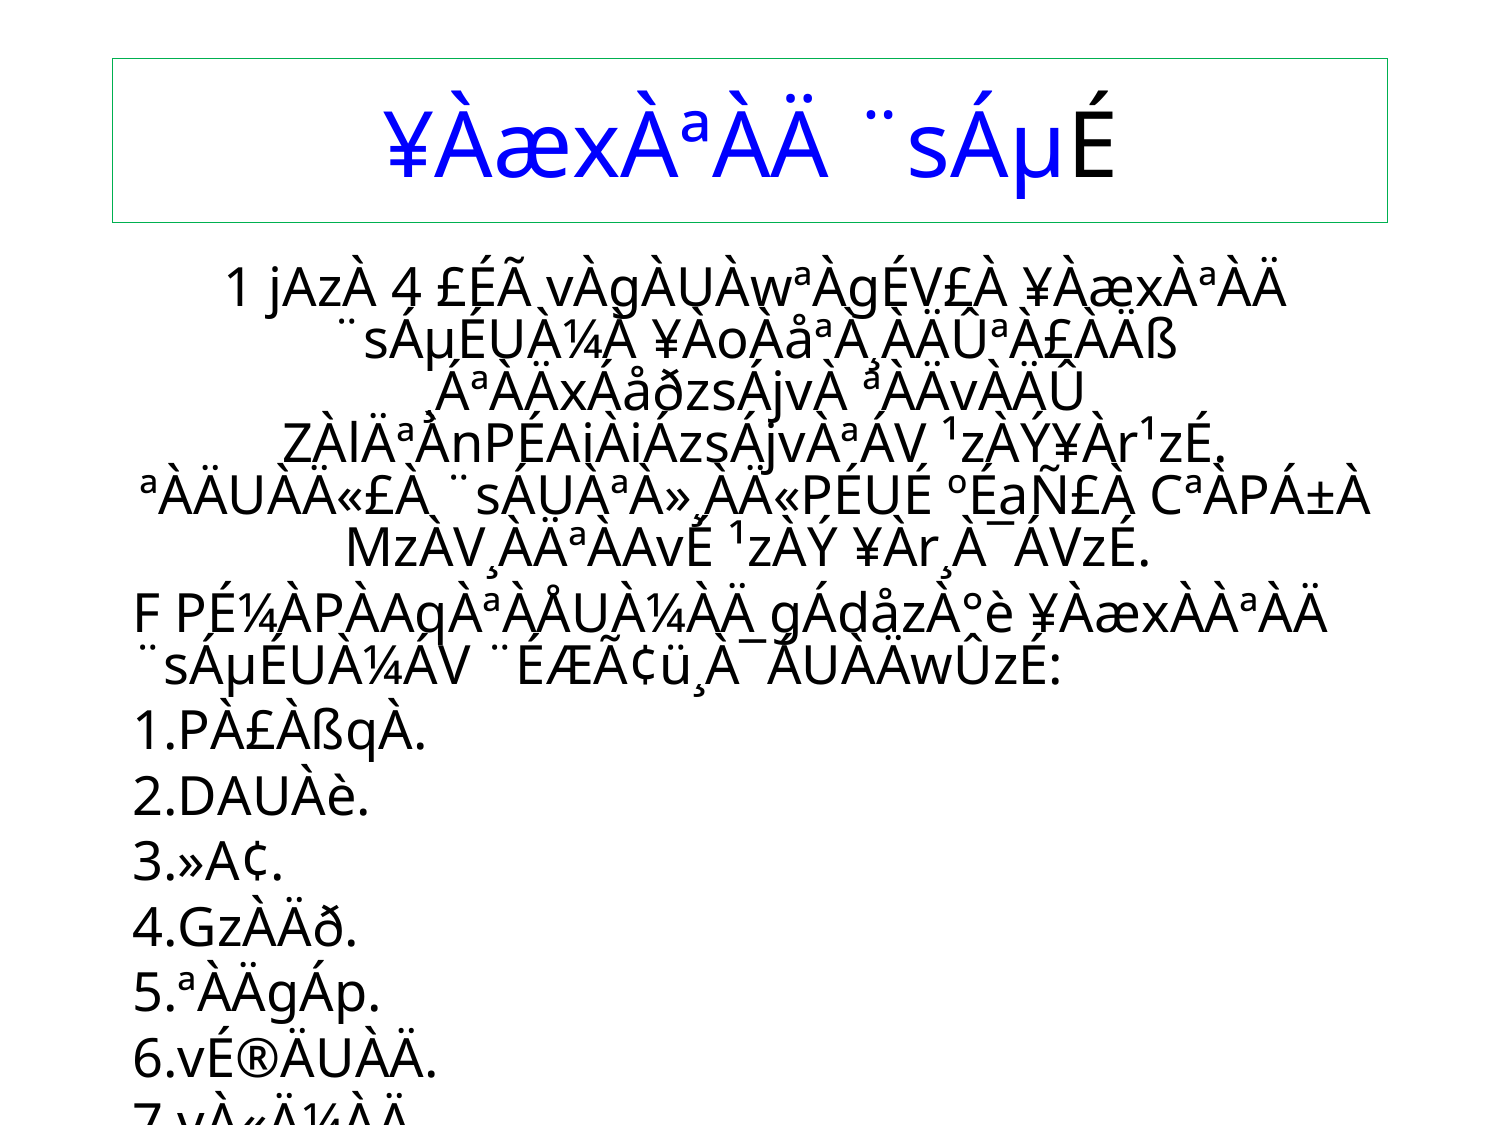

# ¥ÀæxÀªÀÄ ¨sÁµÉ
1 jAzÀ 4 £ÉÃ vÀgÀUÀwªÀgÉV£À ¥ÀæxÀªÀÄ ¨sÁµÉUÀ¼À ¥ÀoÀåªÀ¸ÀÄÛªÀ£ÀÄß ¸ÁªÀÄxÁåðzsÁjvÀ ªÀÄvÀÄÛ ZÀlÄªÀnPÉAiÀiÁzsÁjvÀªÁV ¹zÀÝ¥Àr¹zÉ. ªÀÄUÀÄ«£À ¨sÁUÀªÀ»¸ÀÄ«PÉUÉ ºÉaÑ£À CªÀPÁ±À MzÀV¸ÀÄªÀAvÉ ¹zÀÝ ¥Àr¸À¯ÁVzÉ.
F PÉ¼ÀPÀAqÀªÀÅUÀ¼ÀÄ gÁdåzÀ°è ¥ÀæxÀÀªÀÄ ¨sÁµÉUÀ¼ÁV ¨ÉÆÃ¢ü¸À¯ÁUÀÄwÛzÉ:
PÀ£ÀßqÀ.
DAUÀè.
»A¢.
GzÀÄð.
ªÀÄgÁp.
vÉ®ÄUÀÄ.
vÀ«Ä¼ÀÄ.
¸ÀA¸ÀÌçvÀ (8 jAzÀ 10 £ÉÃ vÀgÀUÀw ªÀgÉUÉ)